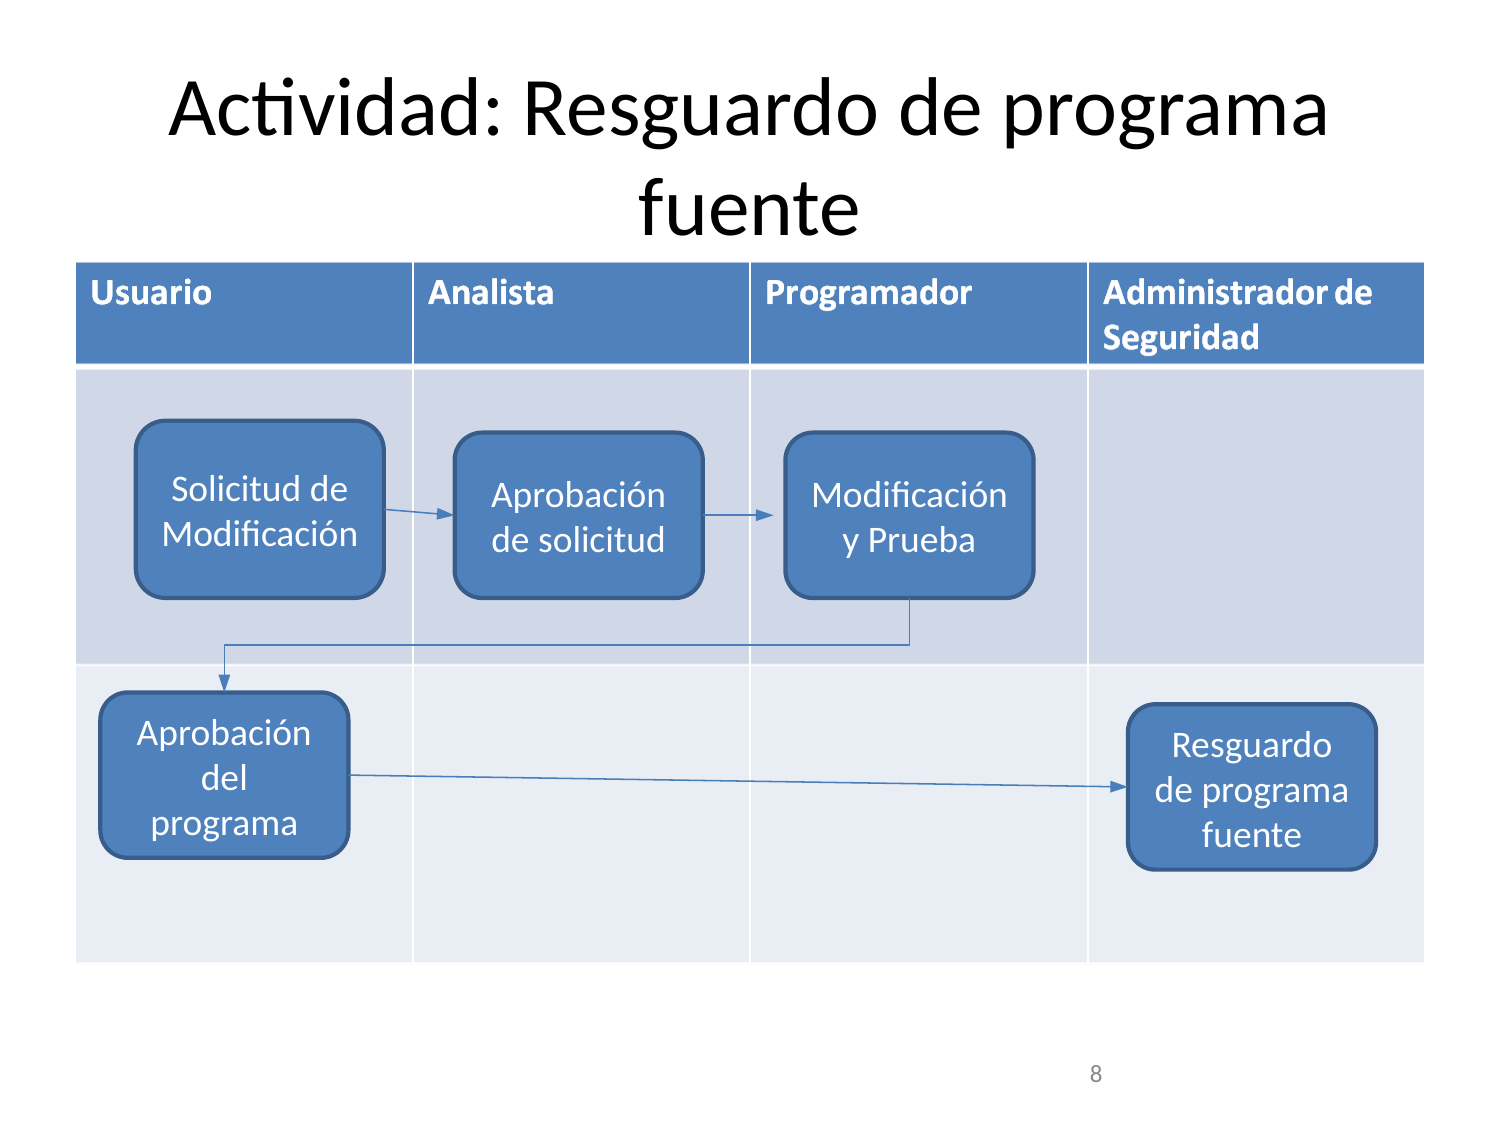

# Actividad: Resguardo de programa fuente
Solicitud de Modificación
Aprobación de solicitud
Modificación y Prueba
Aprobación del programa
Resguardo de programa
fuente